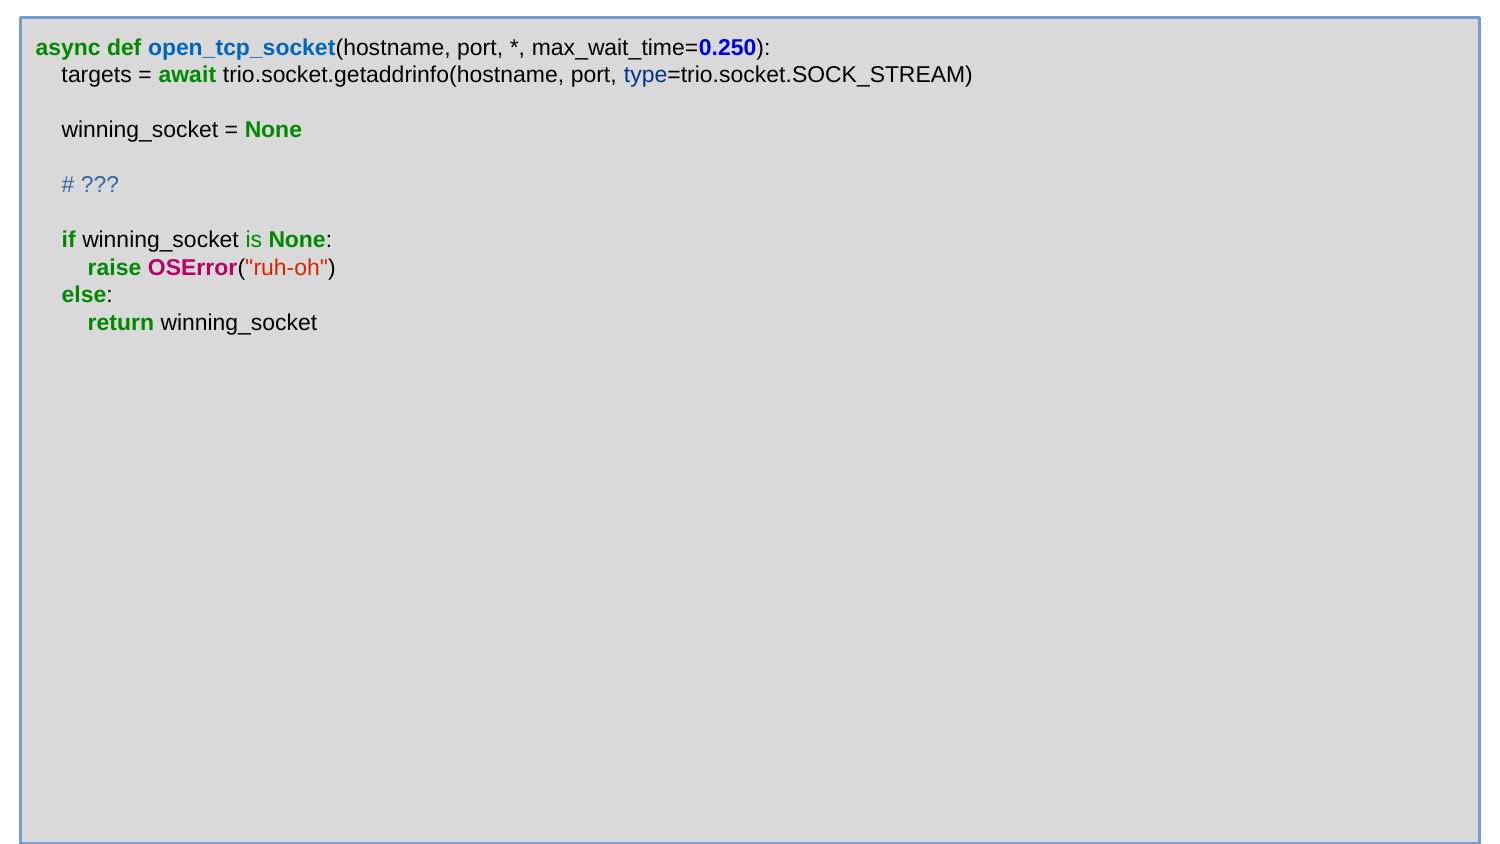

async def open_tcp_socket(hostname, port, *, max_wait_time=0.250):
 targets = await trio.socket.getaddrinfo(hostname, port, type=trio.socket.SOCK_STREAM)
 winning_socket = None
 # ???
 if winning_socket is None:
 raise OSError("ruh-oh")
 else:
 return winning_socket